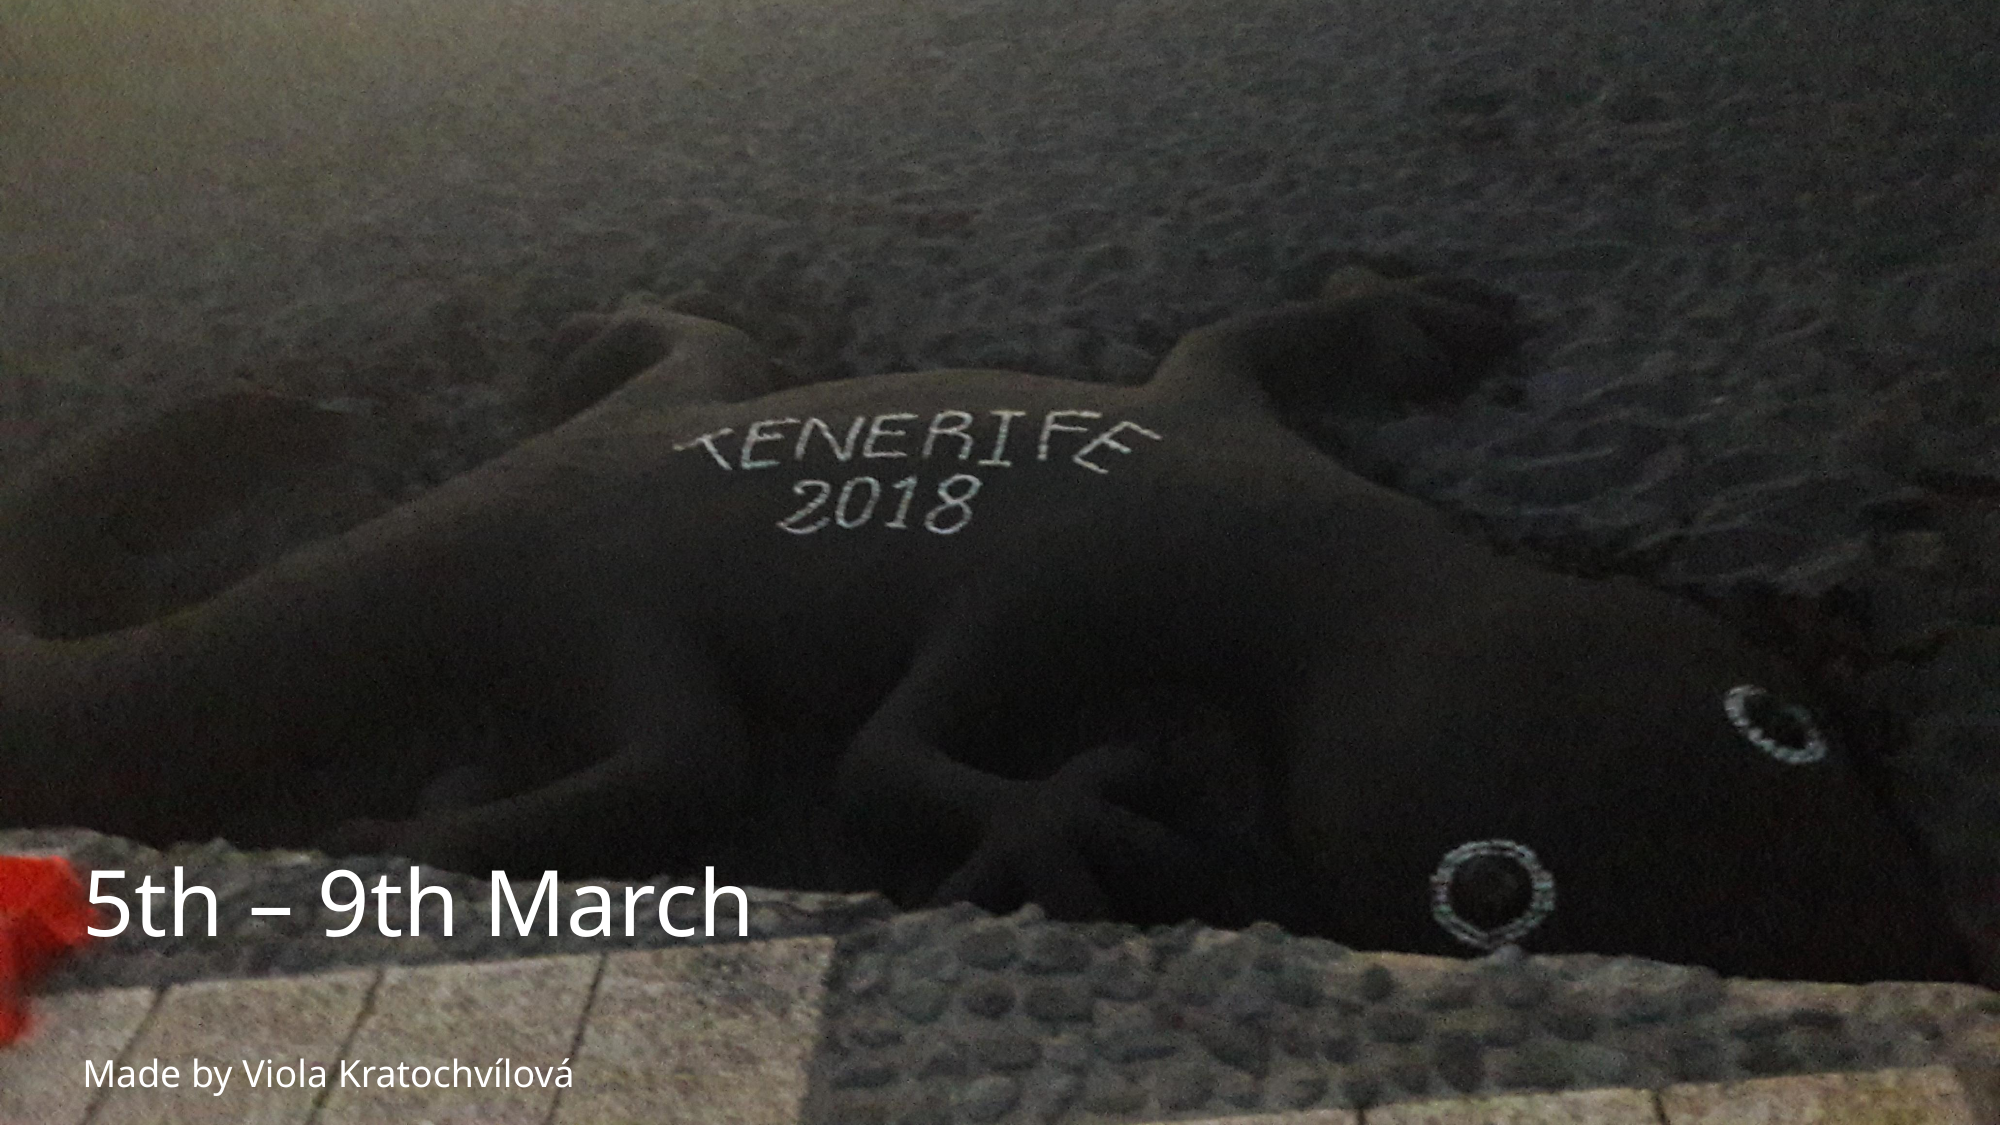

#
5th – 9th March
Made by Viola Kratochvílová